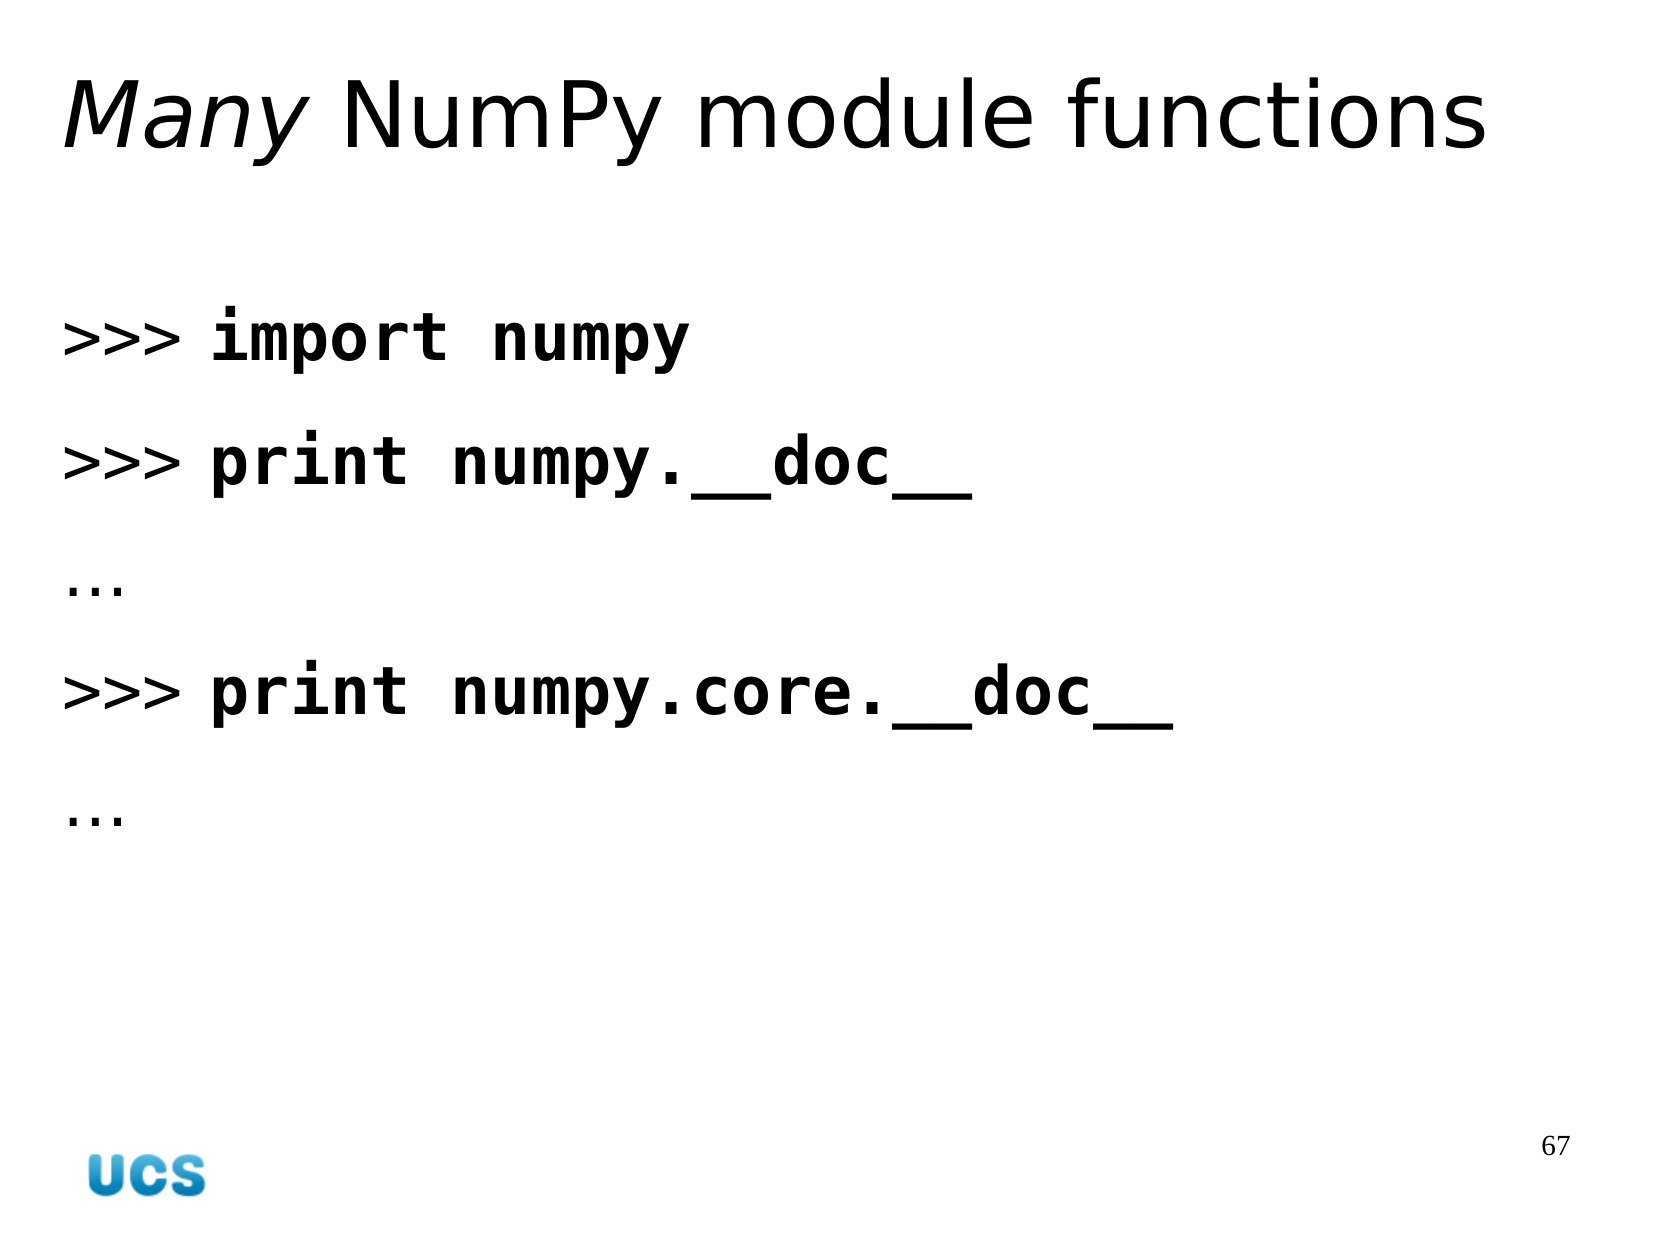

Many NumPy module functions
>>>
import numpy
>>>
print numpy.__doc__
…
>>>
print numpy.core.__doc__
…
67